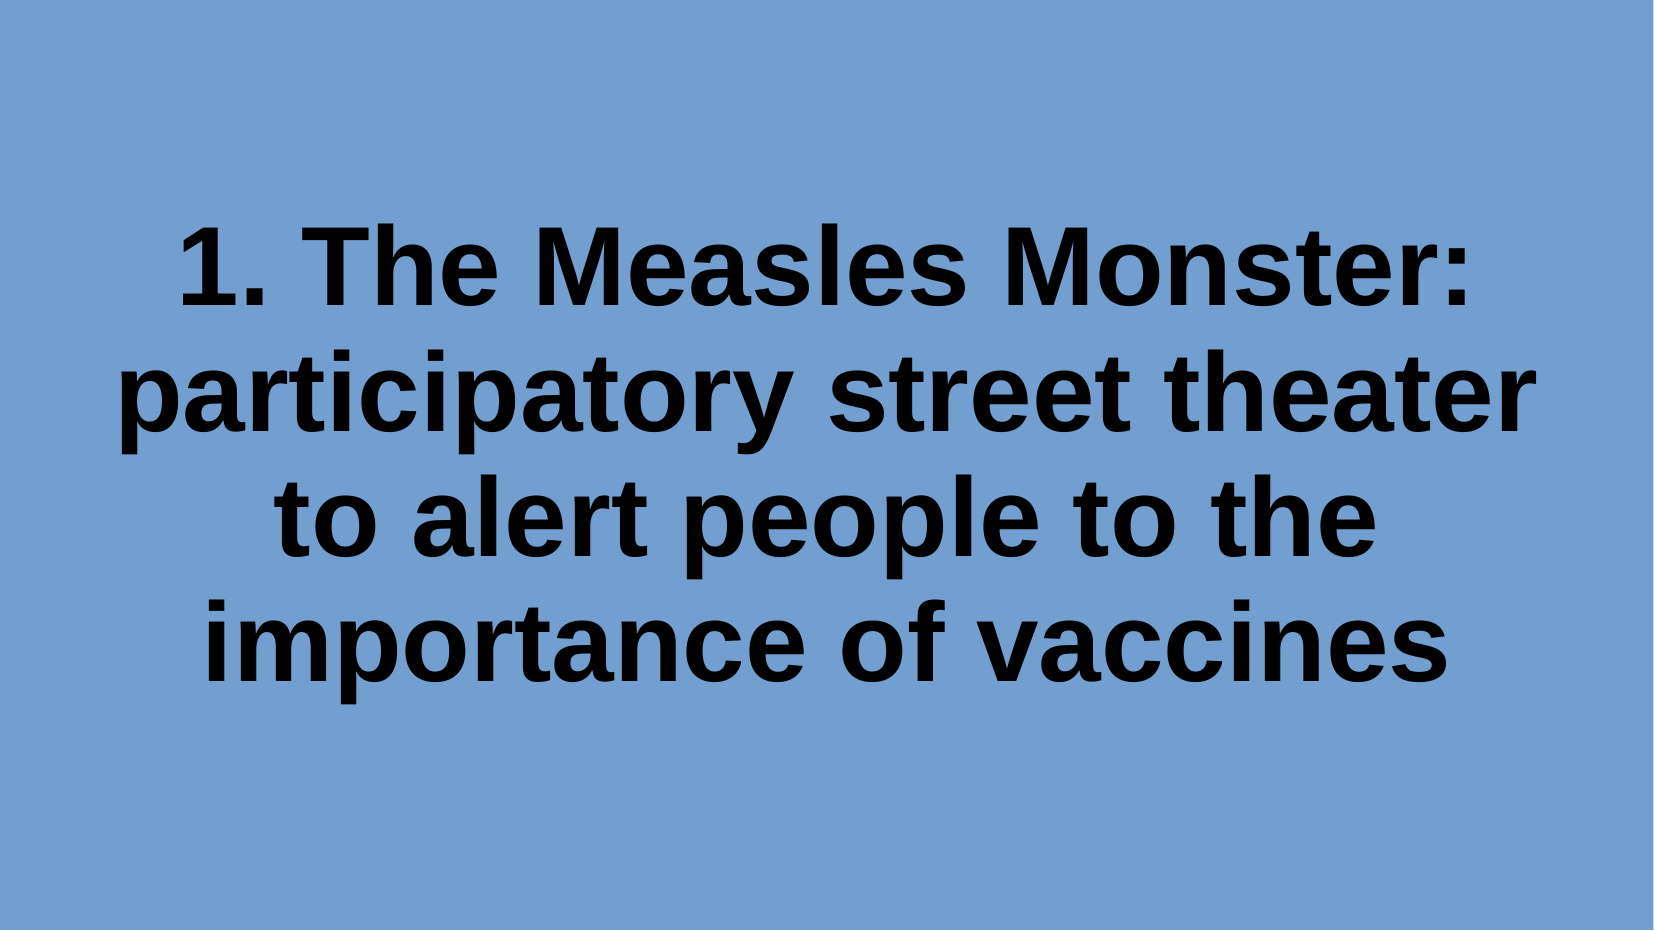

# 1. The Measles Monster: participatory street theater to alert people to the importance of vaccines